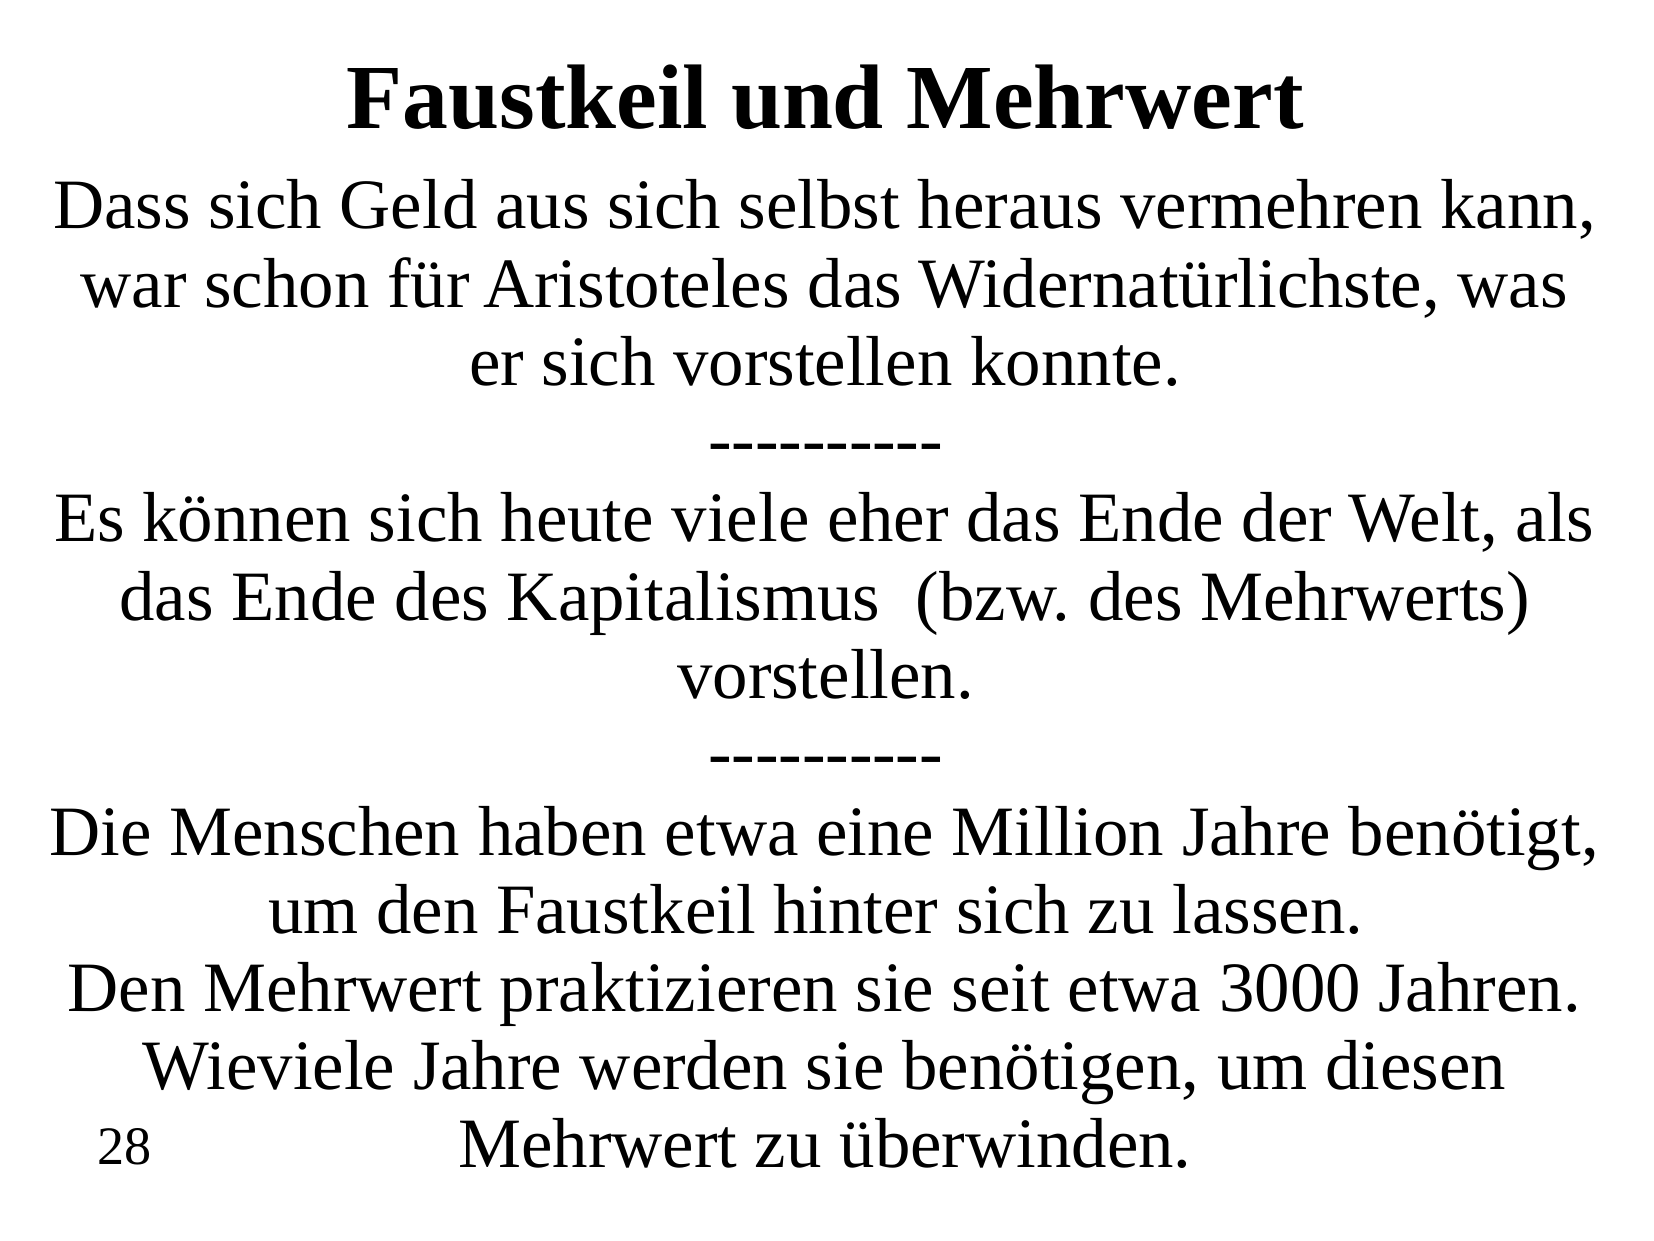

Faustkeil und Mehrwert
Dass sich Geld aus sich selbst heraus vermehren kann, war schon für Aristoteles das Widernatürlichste, was er sich vorstellen konnte.
----------
Es können sich heute viele eher das Ende der Welt, als das Ende des Kapitalismus (bzw. des Mehrwerts) vorstellen.
----------
Die Menschen haben etwa eine Million Jahre benötigt, um den Faustkeil hinter sich zu lassen.
Den Mehrwert praktizieren sie seit etwa 3000 Jahren. Wieviele Jahre werden sie benötigen, um diesen Mehrwert zu überwinden.